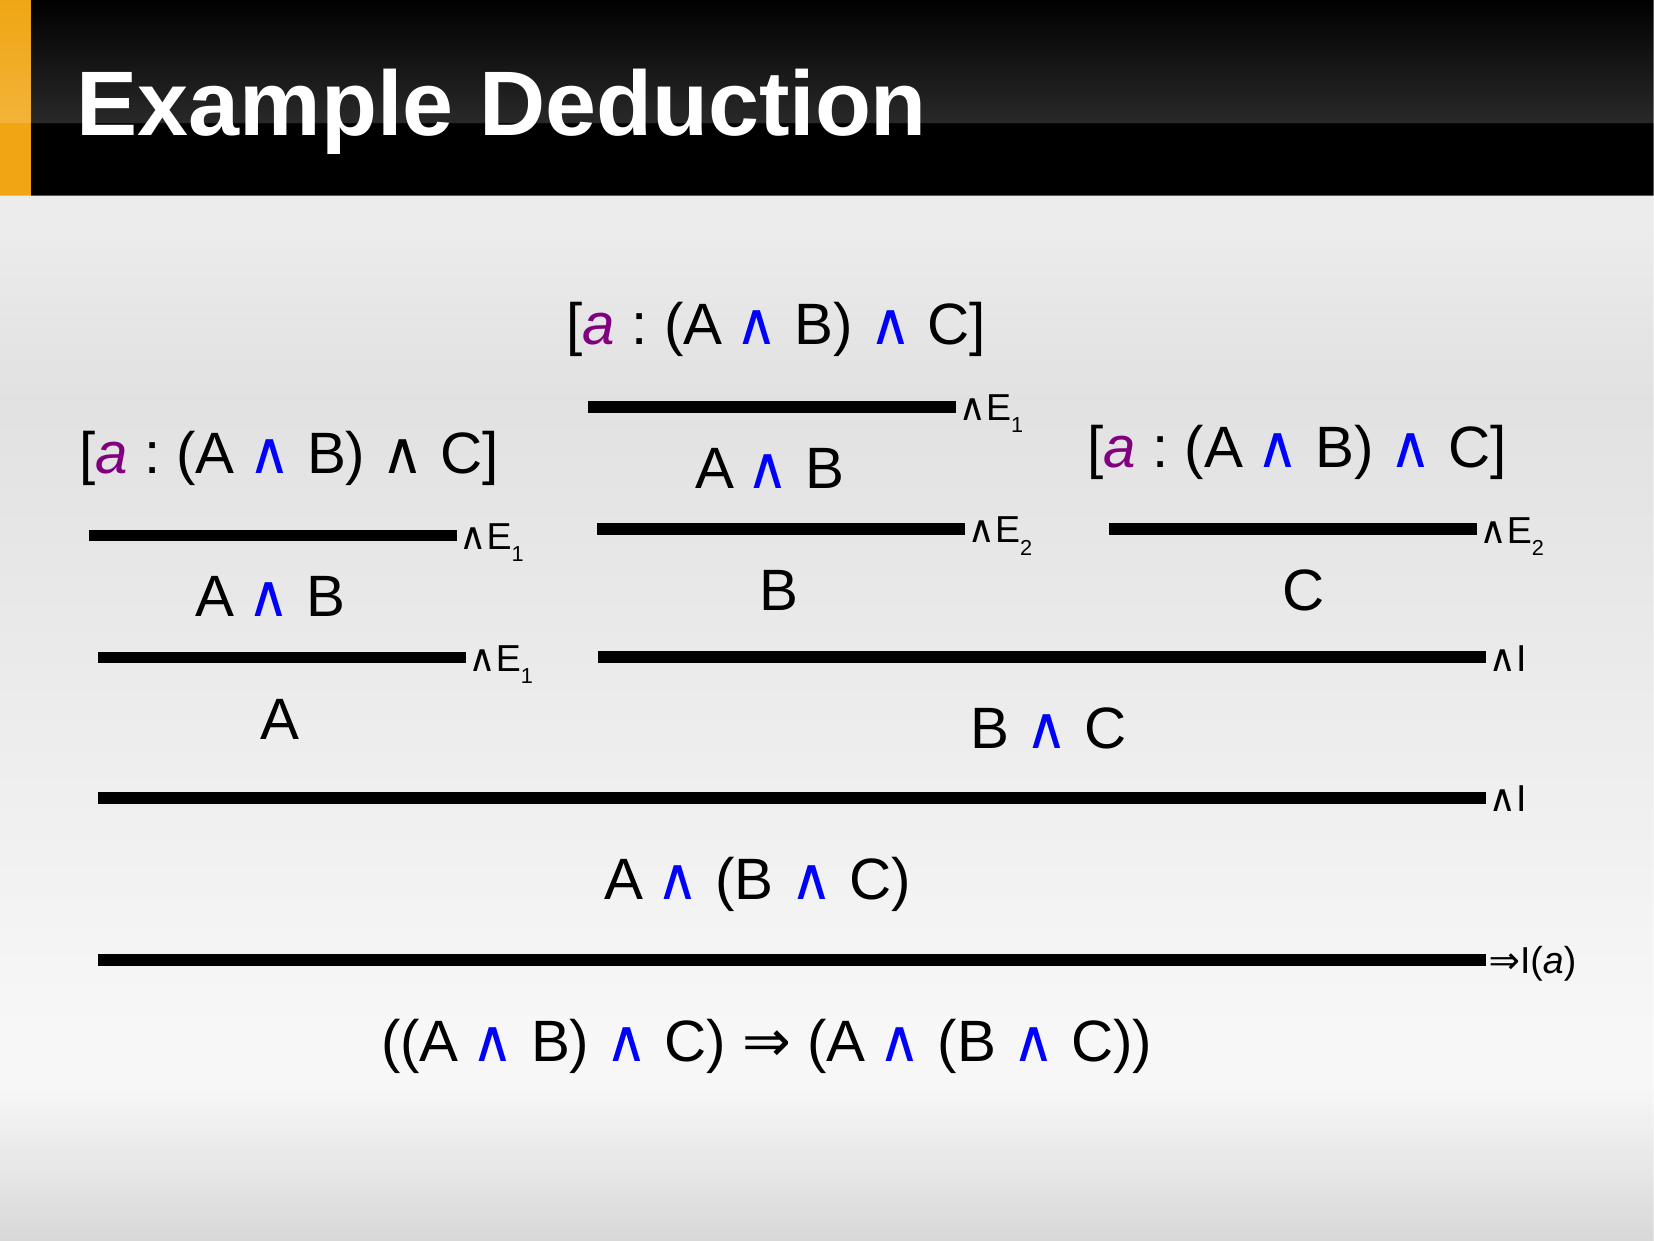

# Example Deduction
[a : (A ∧ B) ∧ C]
∧E1
[a : (A ∧ B) ∧ C]
[a : (A ∧ B) ∧ C]
A ∧ B
∧E2
∧E2
∧E1
B
C
A ∧ B
∧I
∧E1
A
B ∧ C
∧I
A ∧ (B ∧ C)
⇒I(a)
((A ∧ B) ∧ C) ⇒ (A ∧ (B ∧ C))